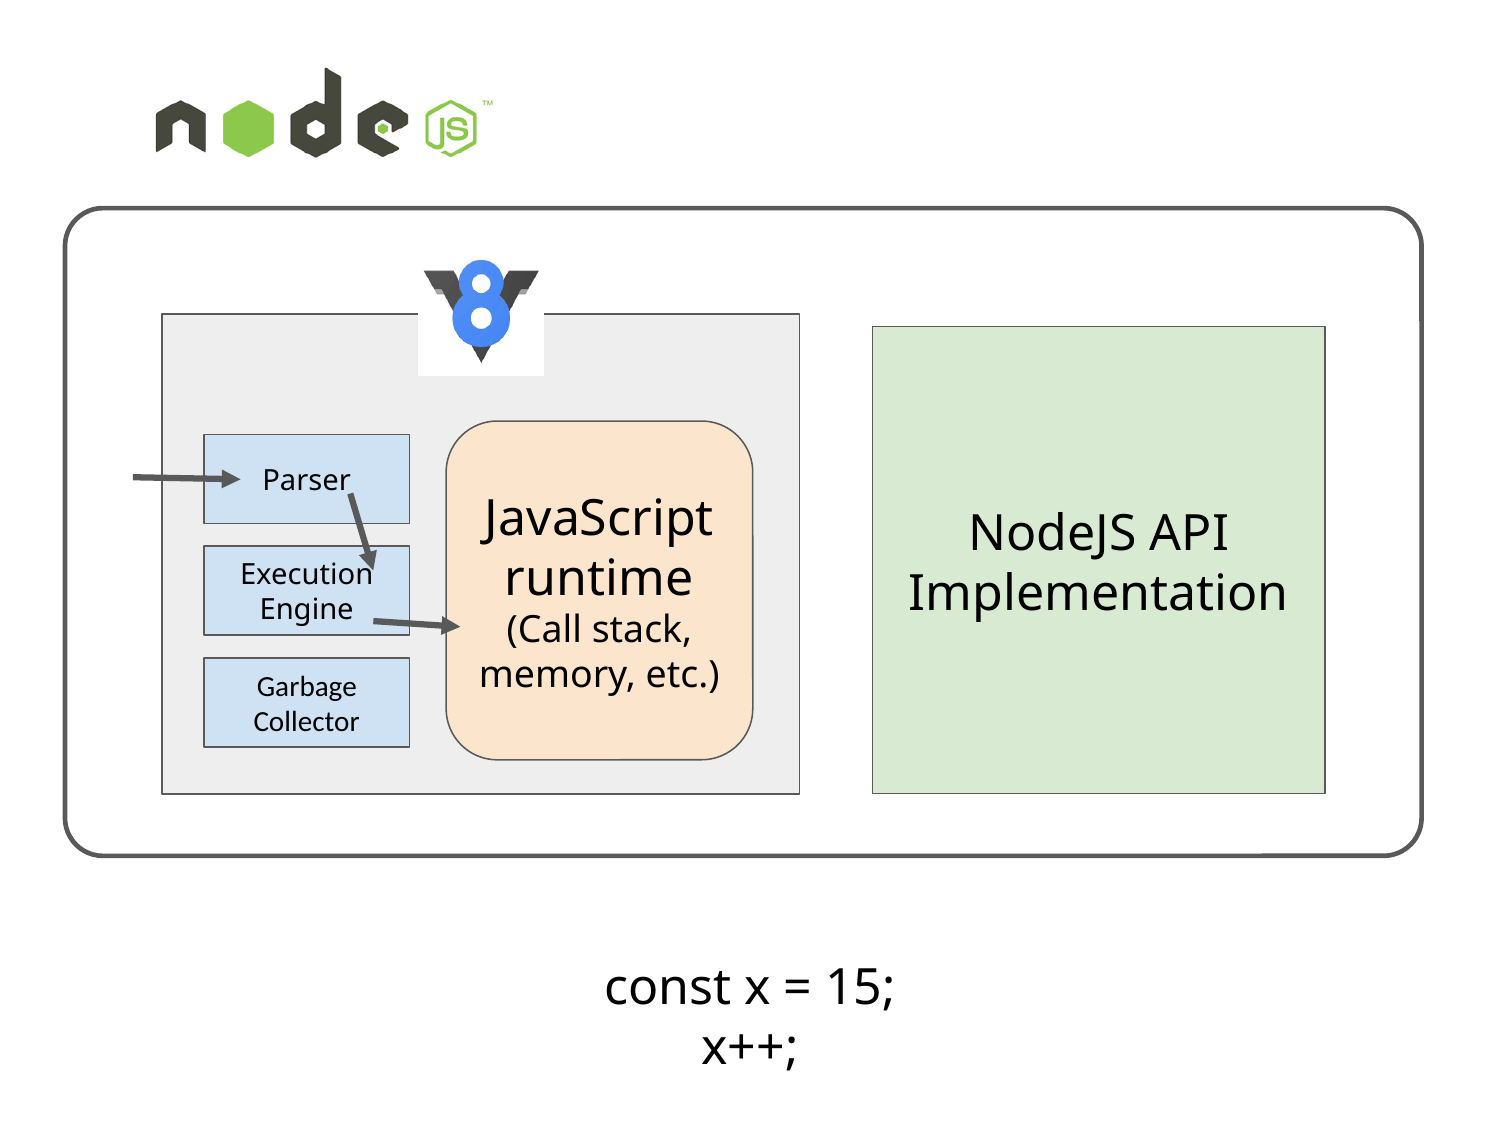

JavaScript runtime
(Call stack, memory, etc.)
Parser
Execution Engine
Garbage Collector
NodeJS API Implementation
const x = 15;
x++;